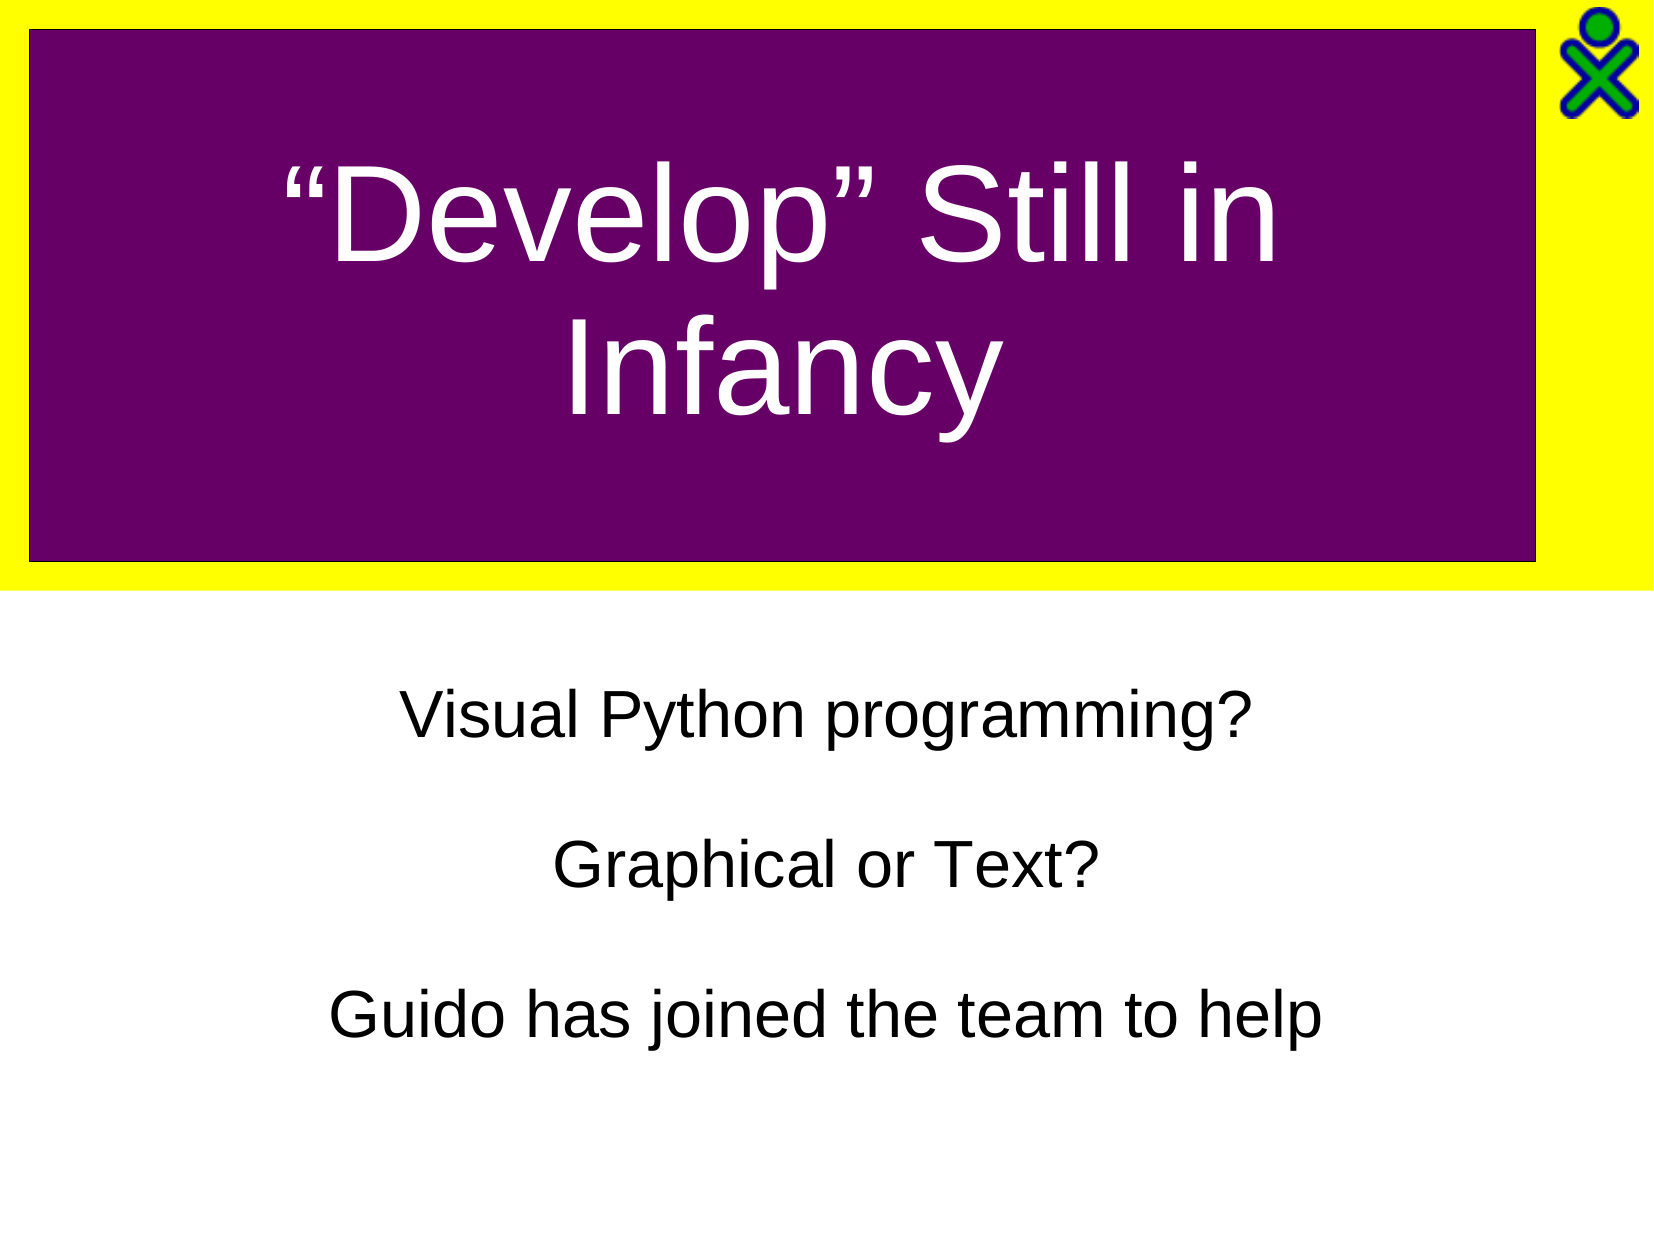

# “Develop” Still in Infancy
Visual Python programming?
Graphical or Text?
Guido has joined the team to help